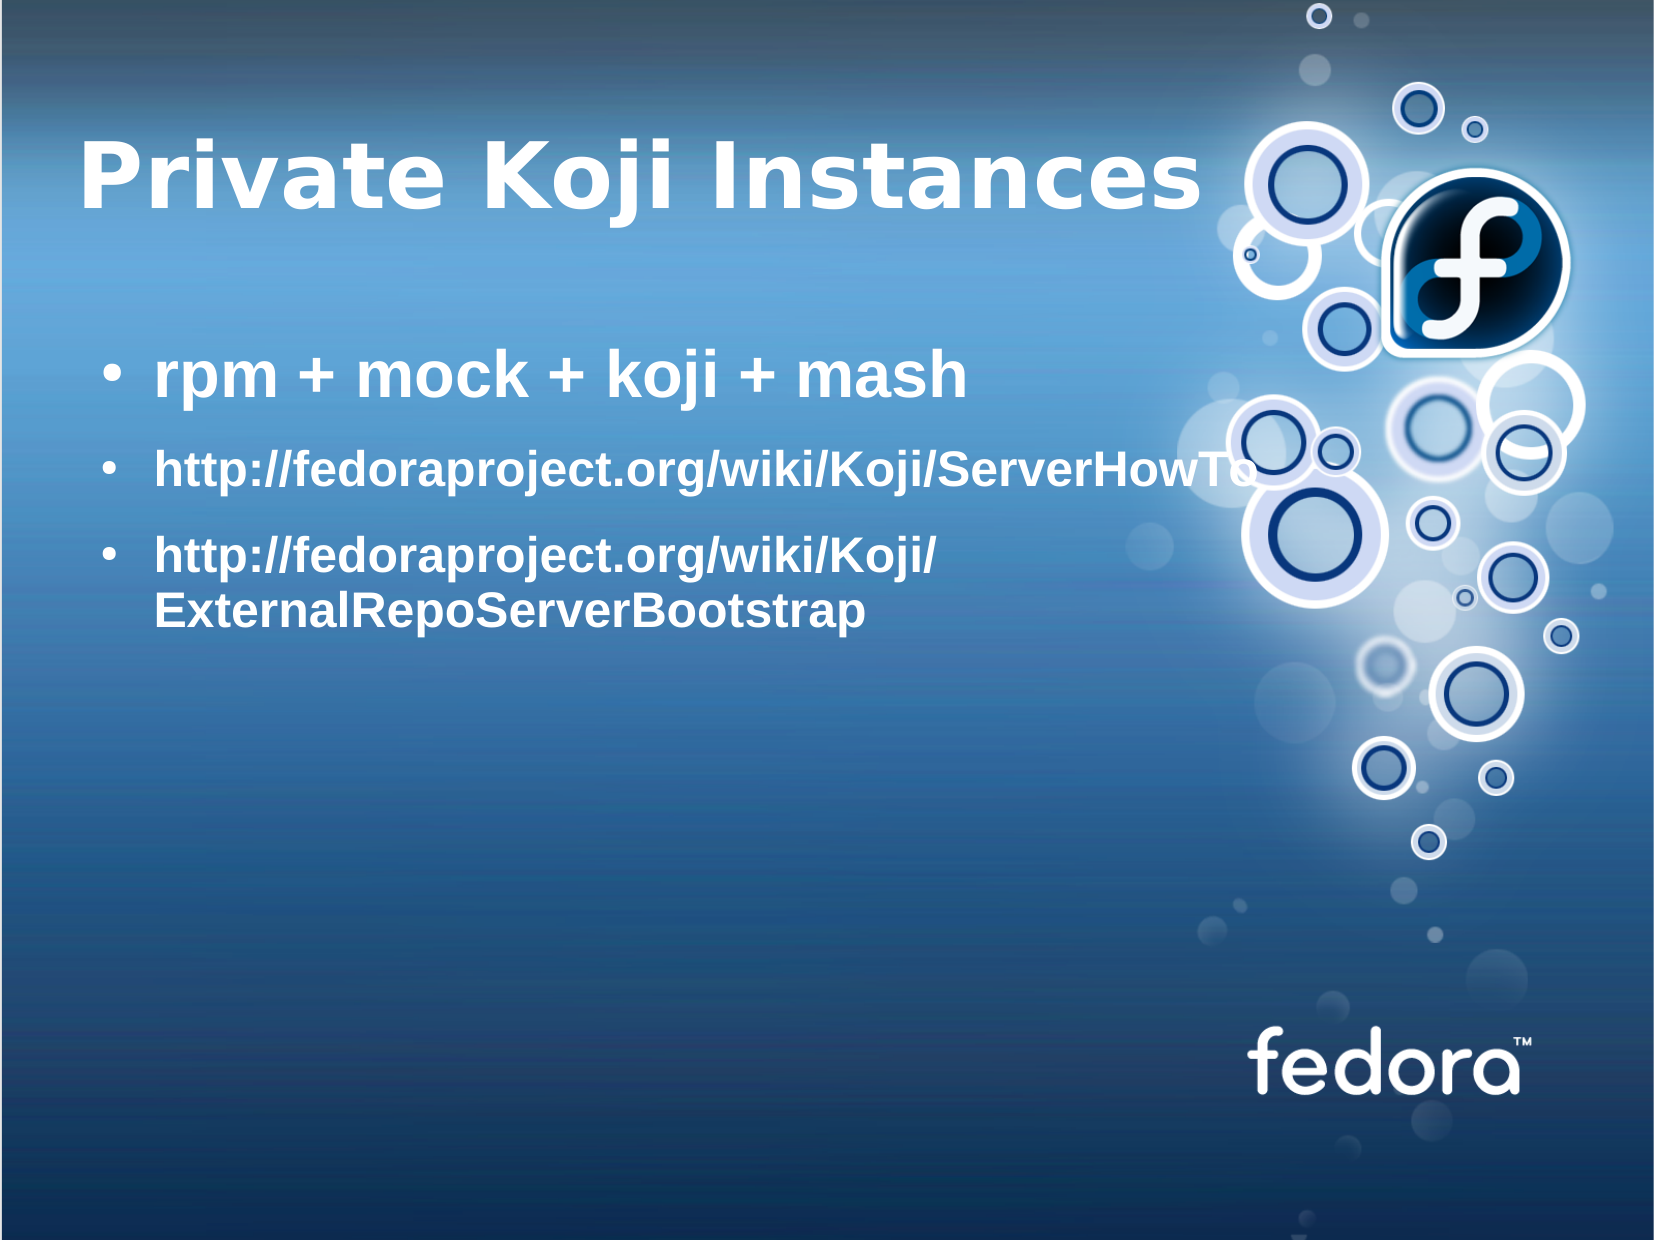

# Private Koji Instances
rpm + mock + koji + mash
http://fedoraproject.org/wiki/Koji/ServerHowTo
http://fedoraproject.org/wiki/Koji/ExternalRepoServerBootstrap